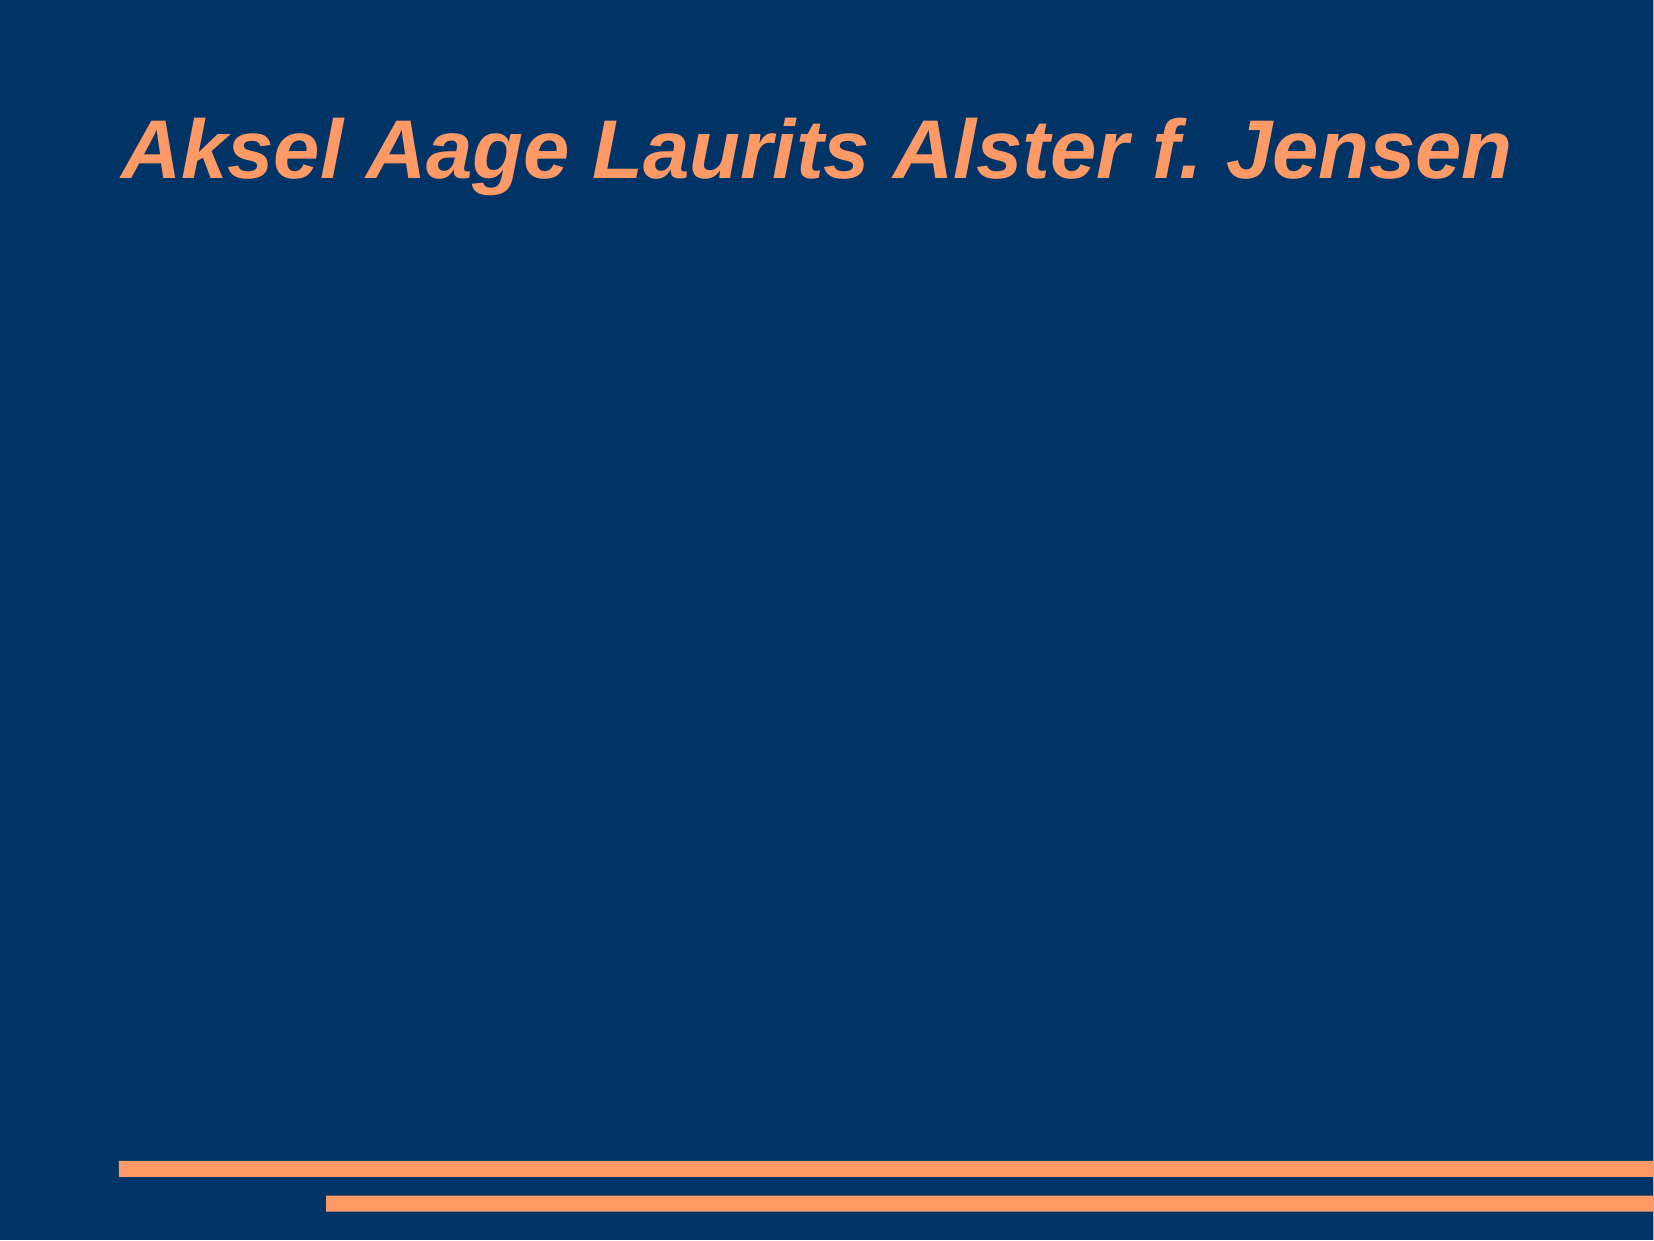

# Aksel Aage Laurits Alster f. Jensen